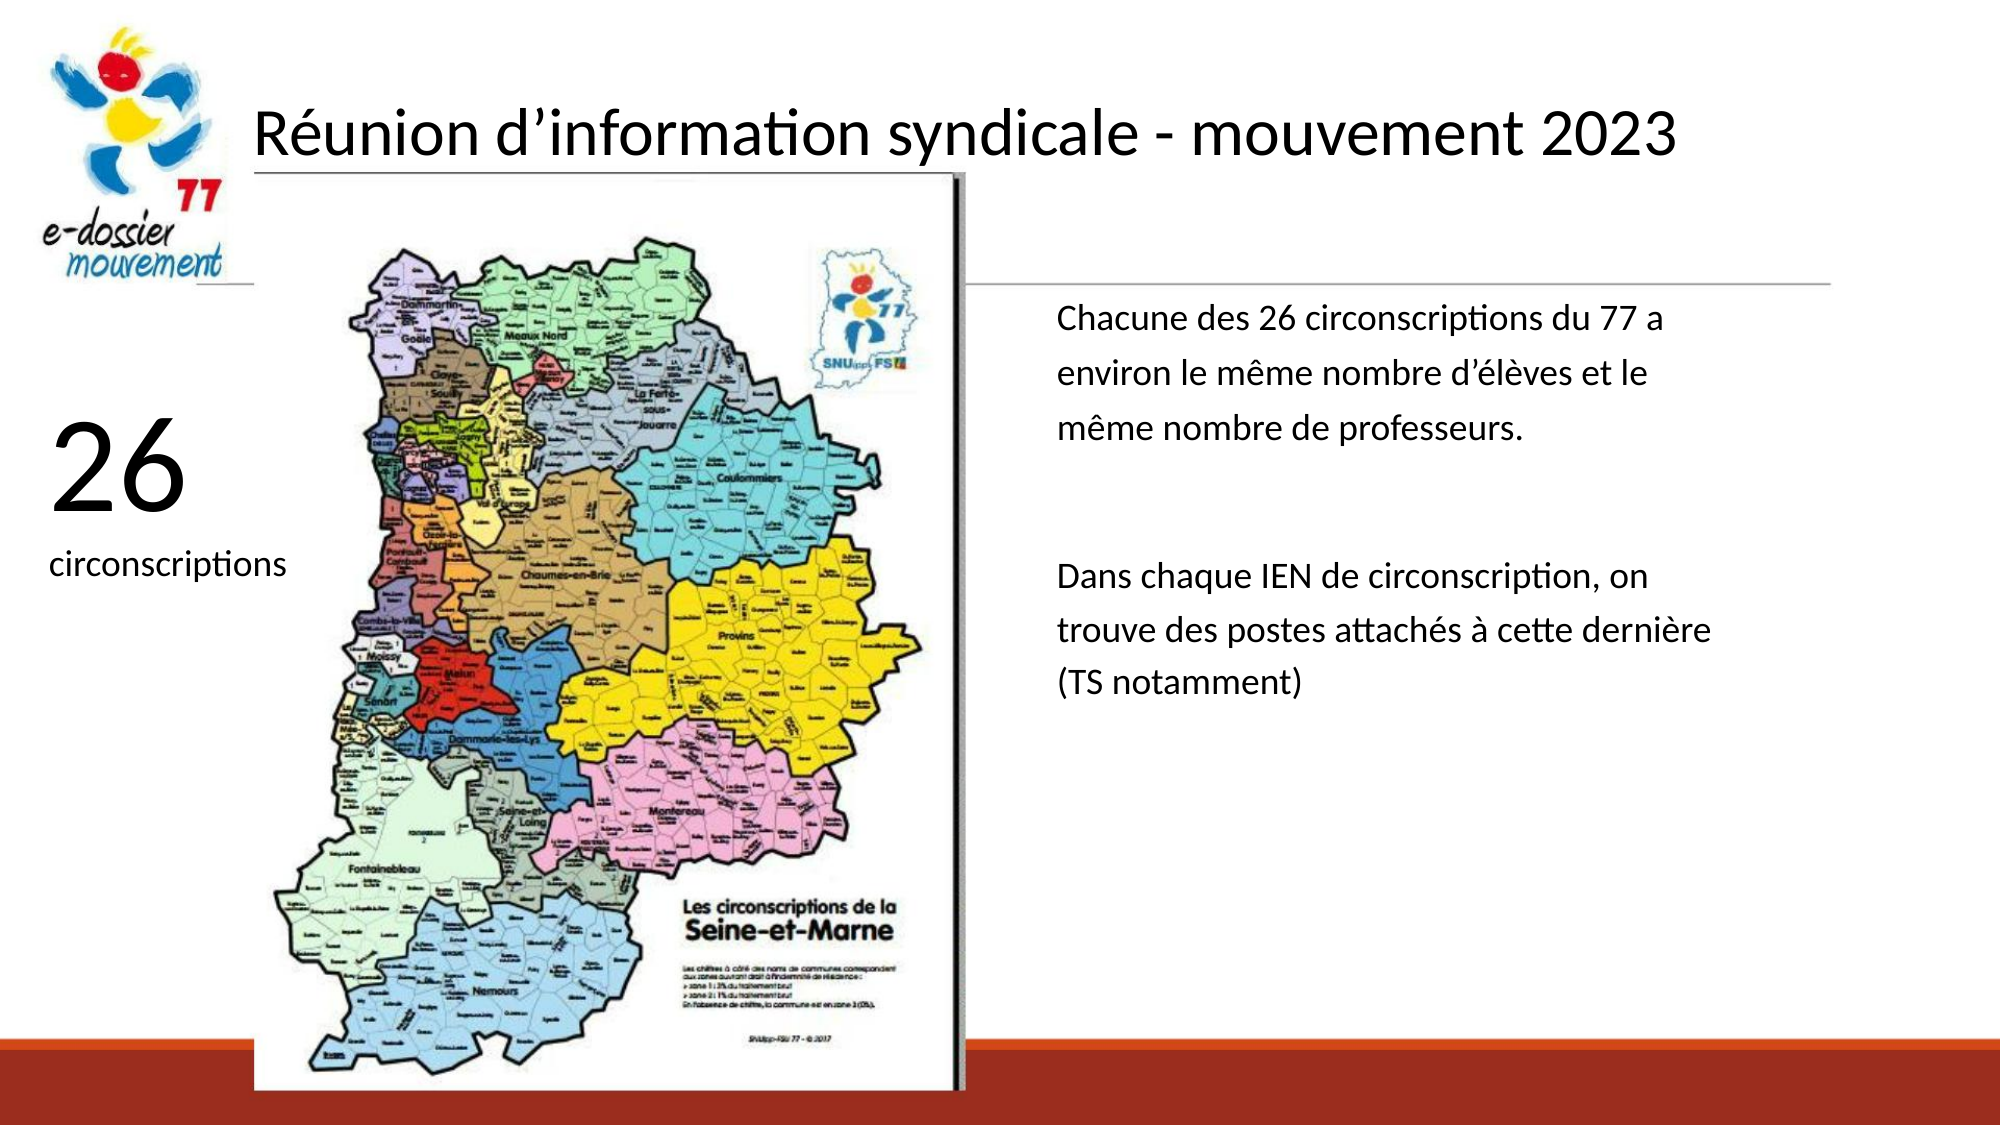

Réunion d’information syndicale - mouvement 2023
Chacune des 26 circonscriptions du 77 a environ le même nombre d’élèves et le même nombre de professeurs.
26 circonscriptions
Dans chaque IEN de circonscription, on
trouve des postes attachés à cette dernière
(TS notamment)